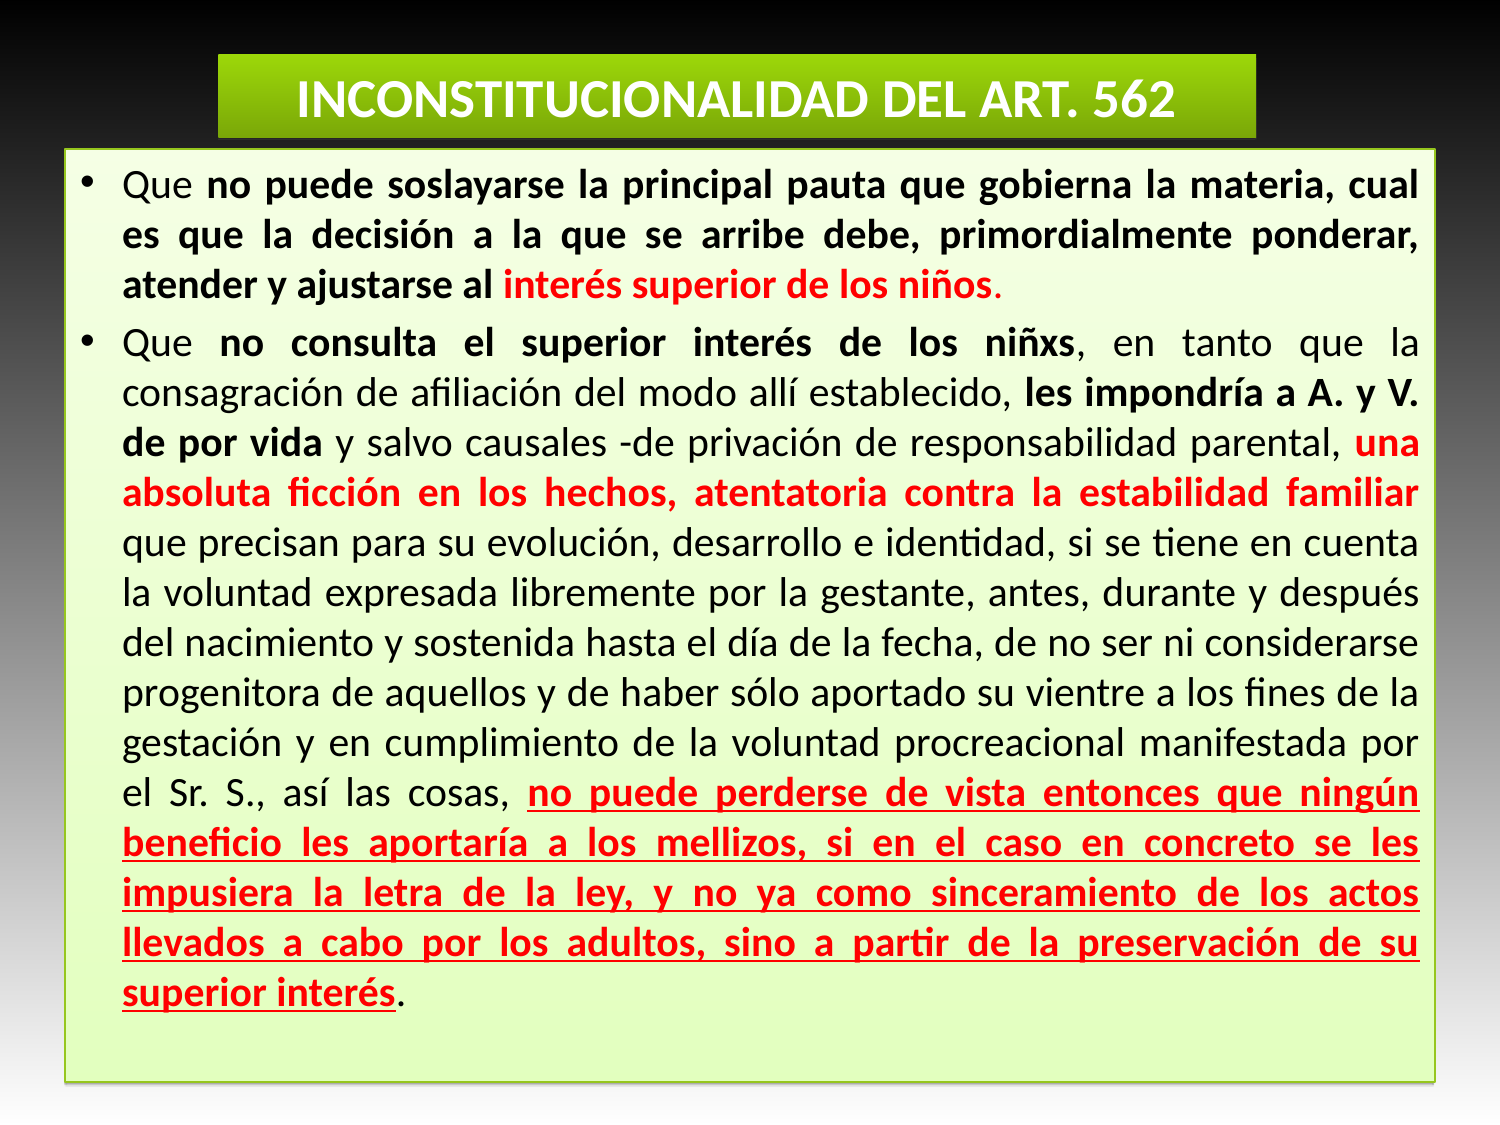

# INCONSTITUCIONALIDAD DEL ART. 562
Que no puede soslayarse la principal pauta que gobierna la materia, cual es que la decisión a la que se arribe debe, primordialmente ponderar, atender y ajustarse al interés superior de los niños.
Que no consulta el superior interés de los niñxs, en tanto que la consagración de afiliación del modo allí establecido, les impondría a A. y V. de por vida y salvo causales -de privación de responsabilidad parental, una absoluta ficción en los hechos, atentatoria contra la estabilidad familiar que precisan para su evolución, desarrollo e identidad, si se tiene en cuenta la voluntad expresada libremente por la gestante, antes, durante y después del nacimiento y sostenida hasta el día de la fecha, de no ser ni considerarse progenitora de aquellos y de haber sólo aportado su vientre a los fines de la gestación y en cumplimiento de la voluntad procreacional manifestada por el Sr. S., así las cosas, no puede perderse de vista entonces que ningún beneficio les aportaría a los mellizos, si en el caso en concreto se les impusiera la letra de la ley, y no ya como sinceramiento de los actos llevados a cabo por los adultos, sino a partir de la preservación de su superior interés.